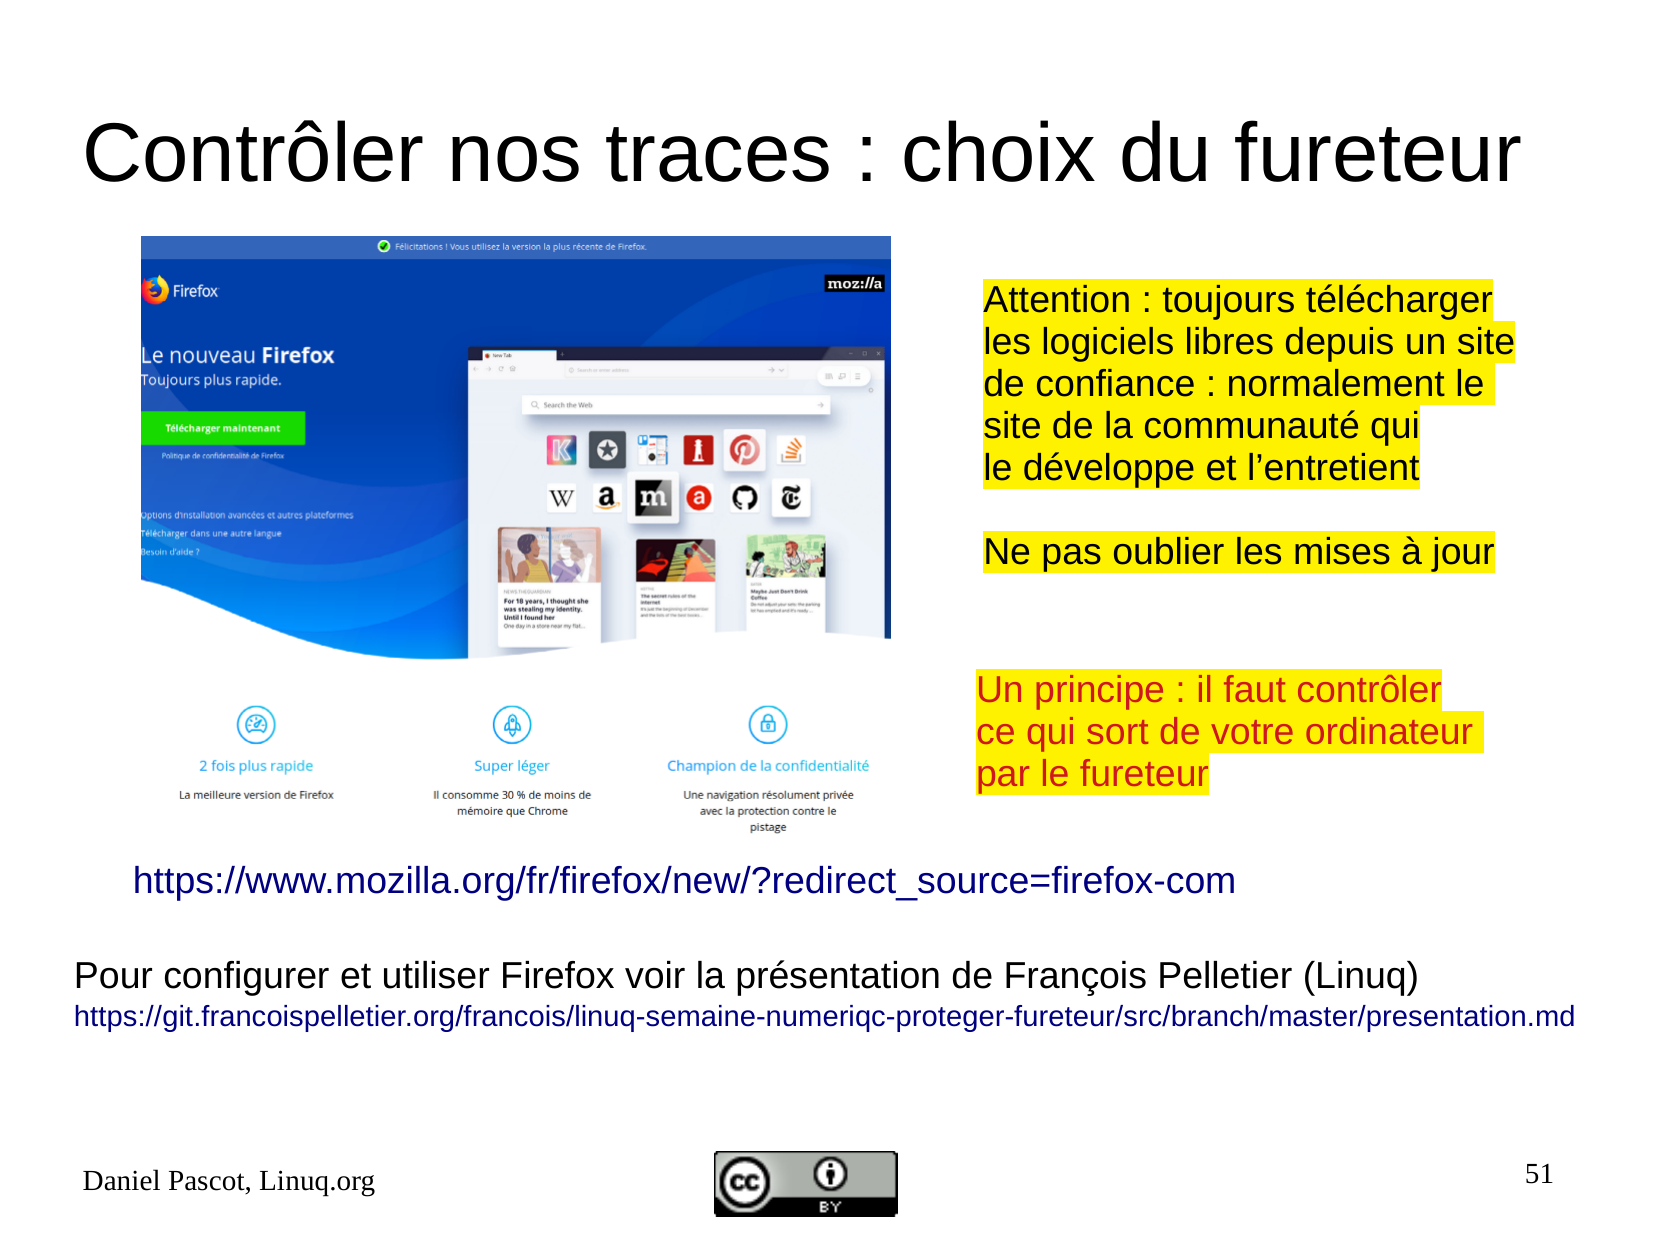

# Contrôler nos traces : choix du fureteur
Attention : toujours télécharger
les logiciels libres depuis un site
de confiance : normalement le
site de la communauté qui
le développe et l’entretient
Ne pas oublier les mises à jour
Un principe : il faut contrôler
ce qui sort de votre ordinateur
par le fureteur
https://www.mozilla.org/fr/firefox/new/?redirect_source=firefox-com
Pour configurer et utiliser Firefox voir la présentation de François Pelletier (Linuq)
https://git.francoispelletier.org/francois/linuq-semaine-numeriqc-proteger-fureteur/src/branch/master/presentation.md
51
15-08- 2018